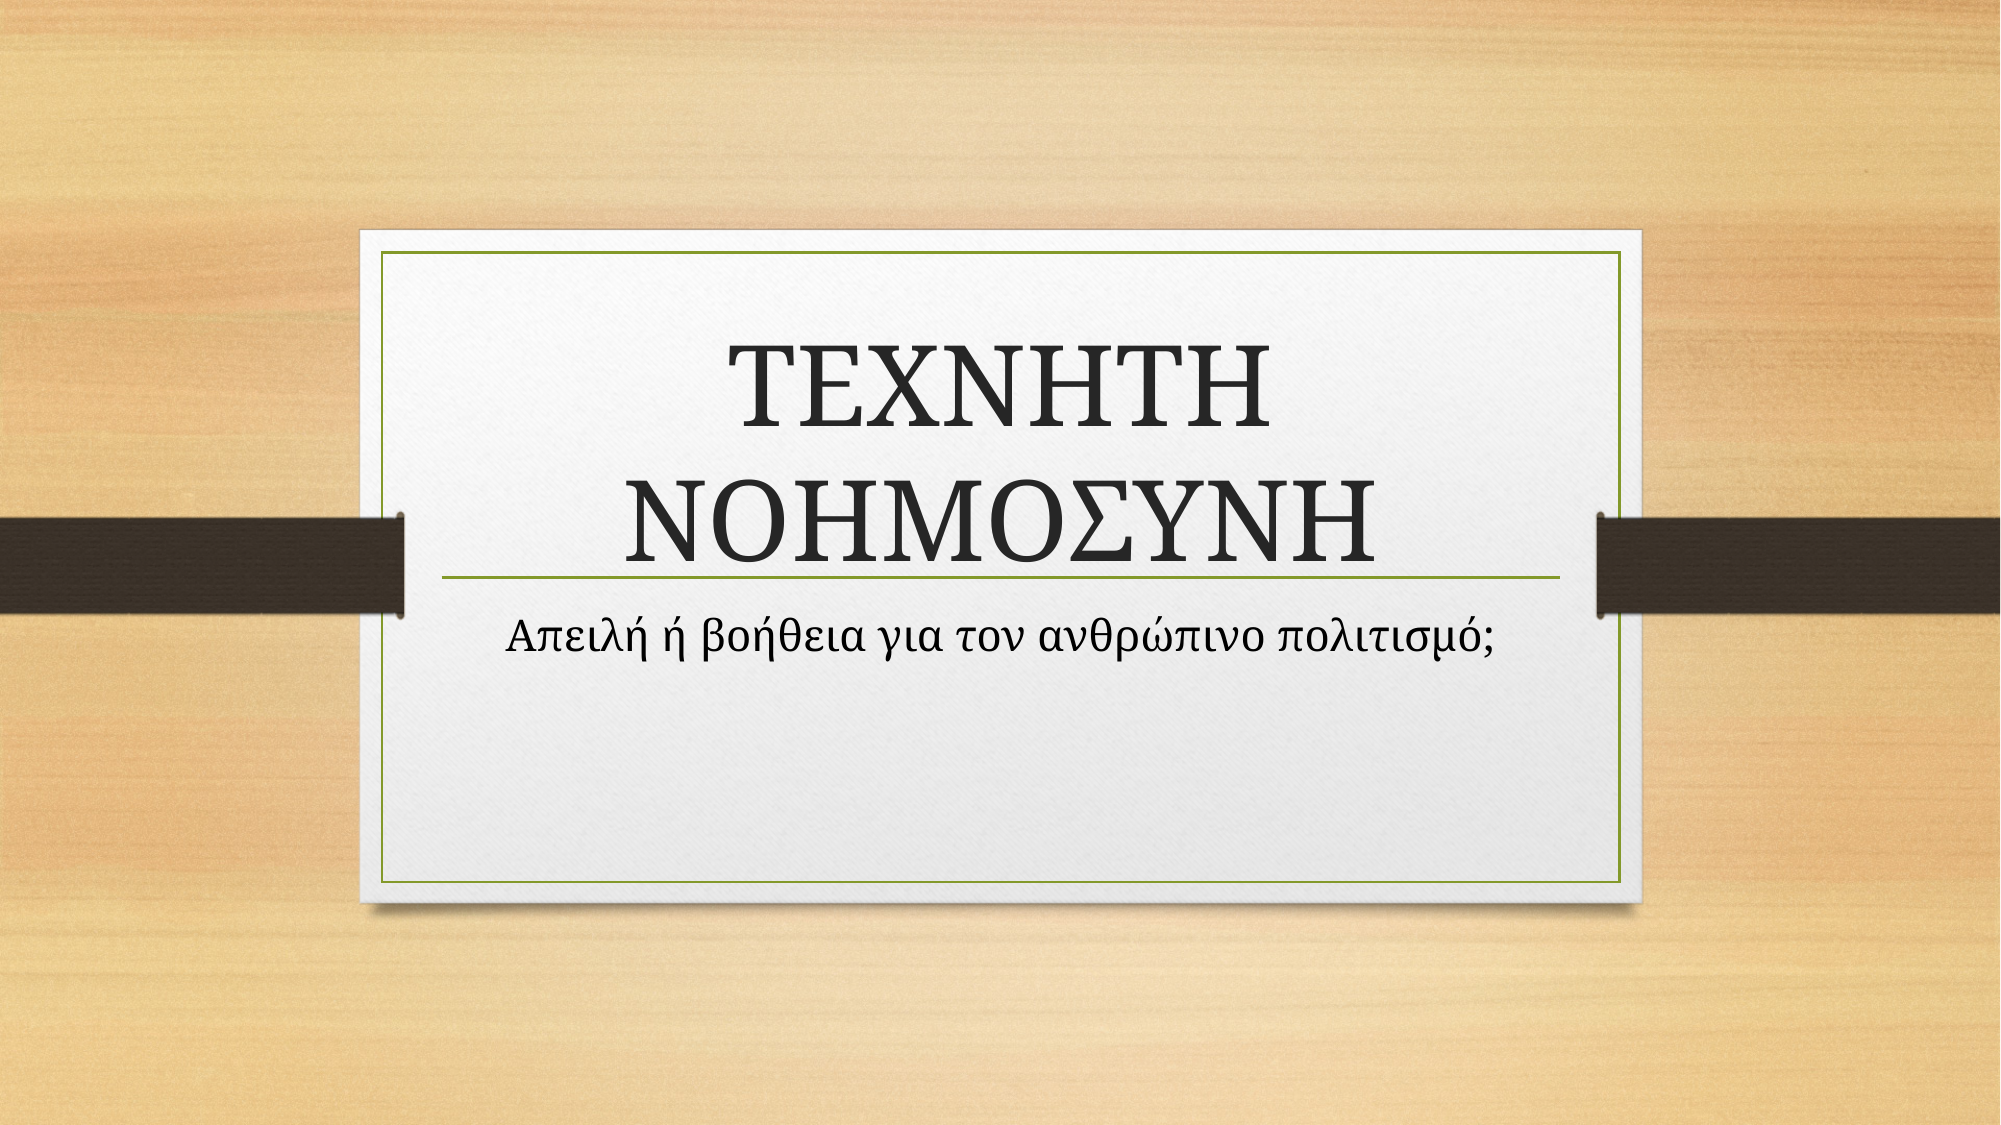

# ΤΕΧΝΗΤΗ ΝΟΗΜΟΣΥΝΗ
Απειλή ή βοήθεια για τον ανθρώπινο πολιτισμό;